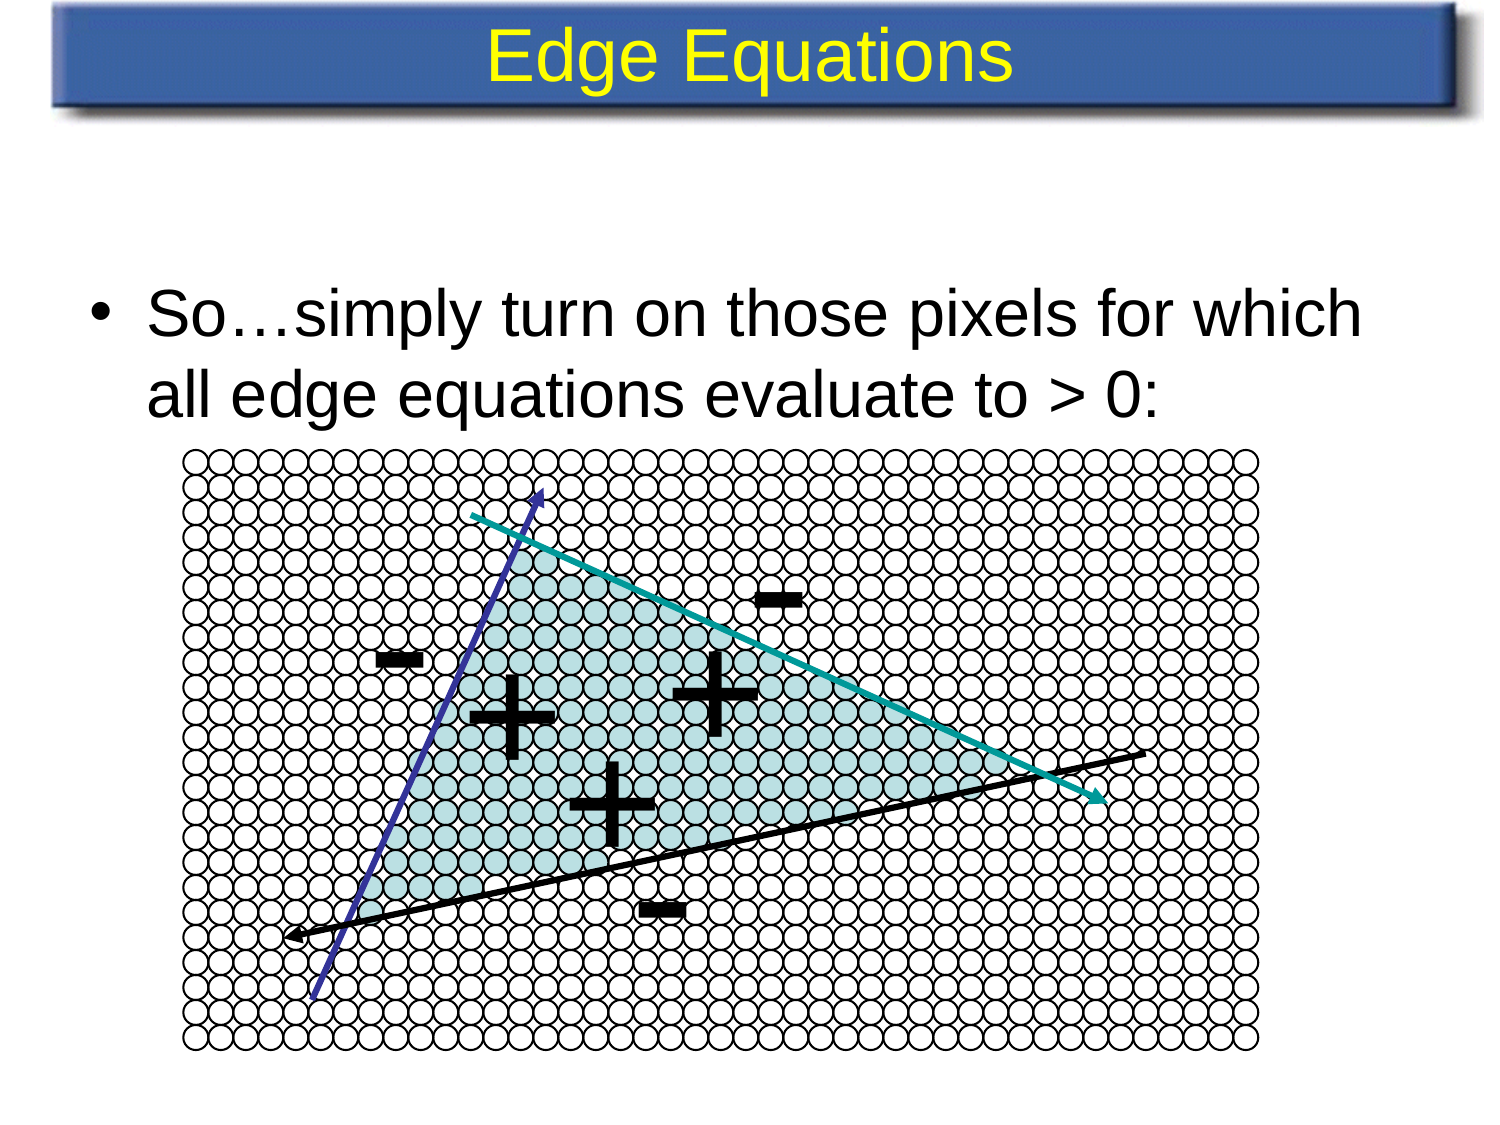

# Edge Equations
So…simply turn on those pixels for which all edge equations evaluate to > 0:
-
-
+
+
+
-